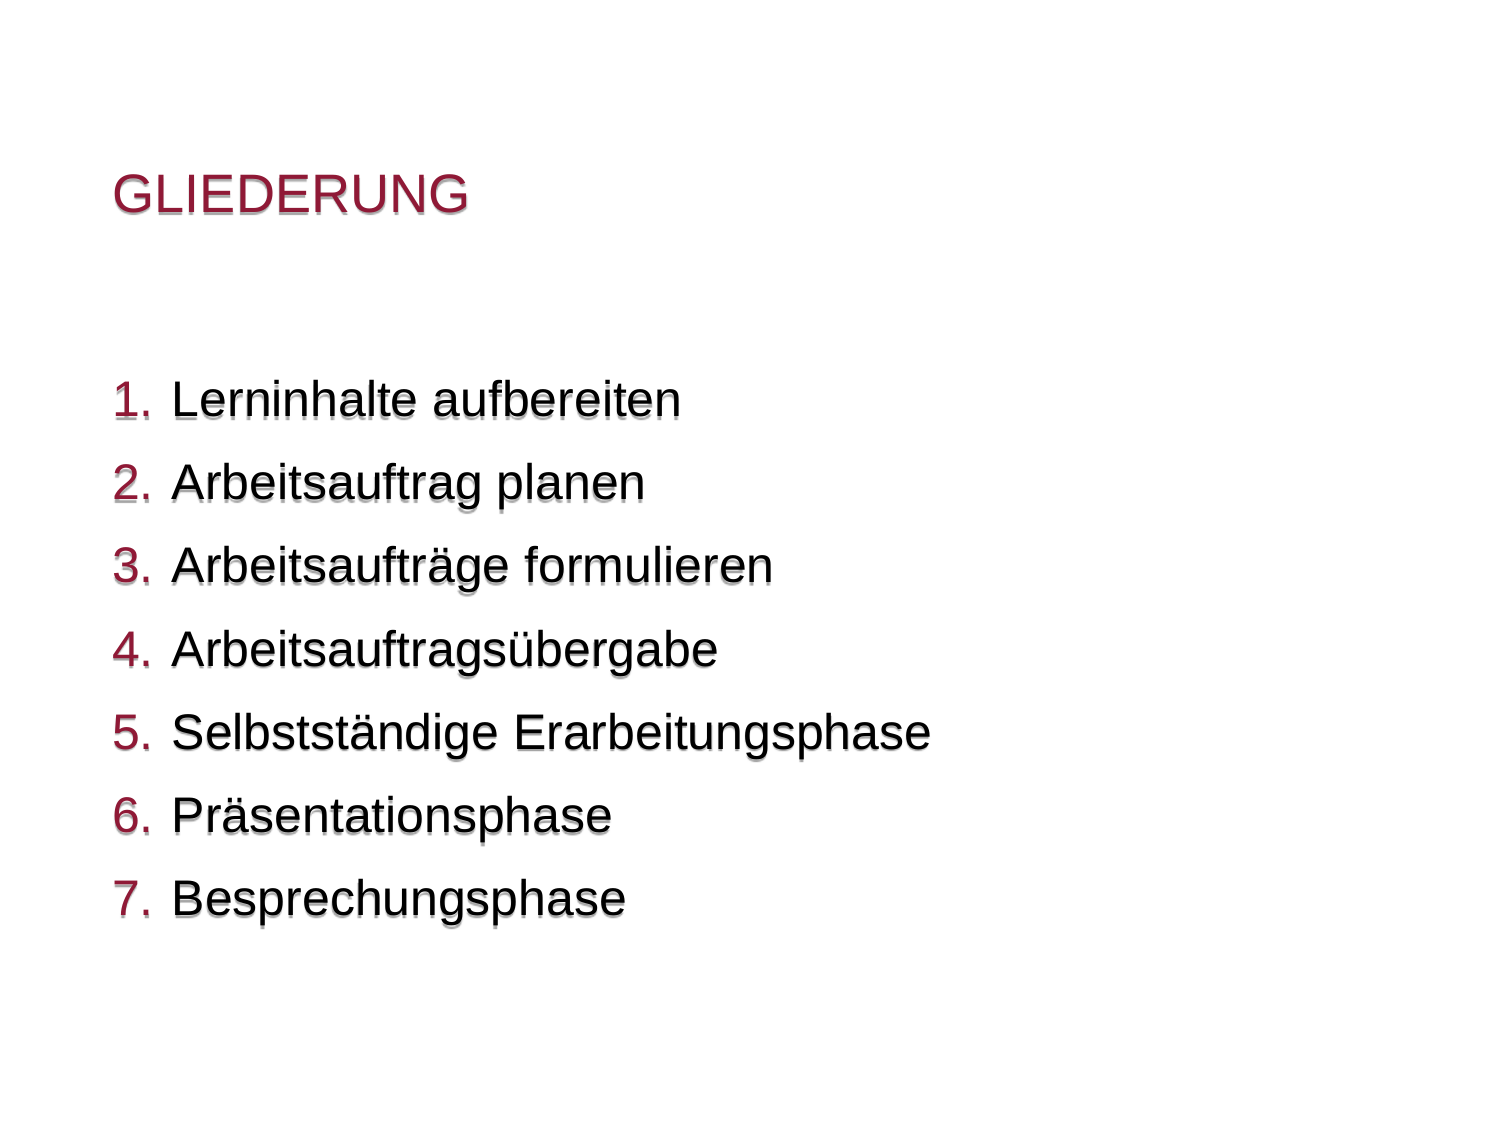

# GLIEDERUNG
Lerninhalte aufbereiten
Arbeitsauftrag planen
Arbeitsaufträge formulieren
Arbeitsauftragsübergabe
Selbstständige Erarbeitungsphase
Präsentationsphase
Besprechungsphase